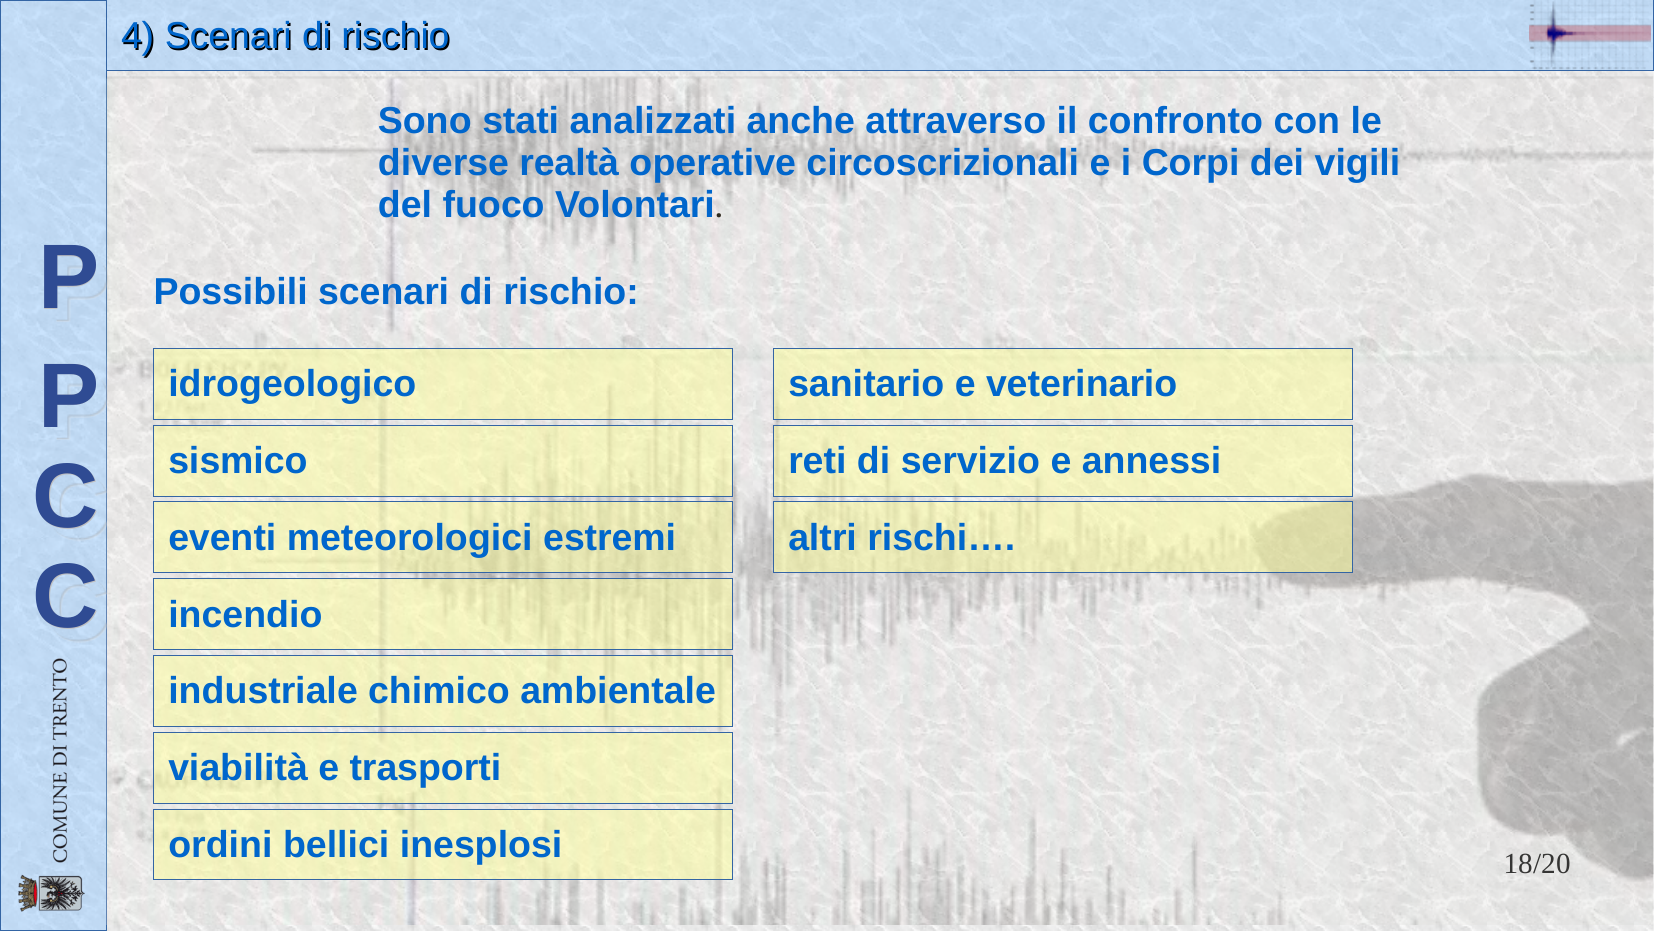

4) Scenari di rischio
Sono stati analizzati anche attraverso il confronto con le diverse realtà operative circoscrizionali e i Corpi dei vigili del fuoco Volontari.
Possibili scenari di rischio:
idrogeologico
sanitario e veterinario
sismico
reti di servizio e annessi
eventi meteorologici estremi
altri rischi….
incendio
industriale chimico ambientale
viabilità e trasporti
ordini bellici inesplosi
18